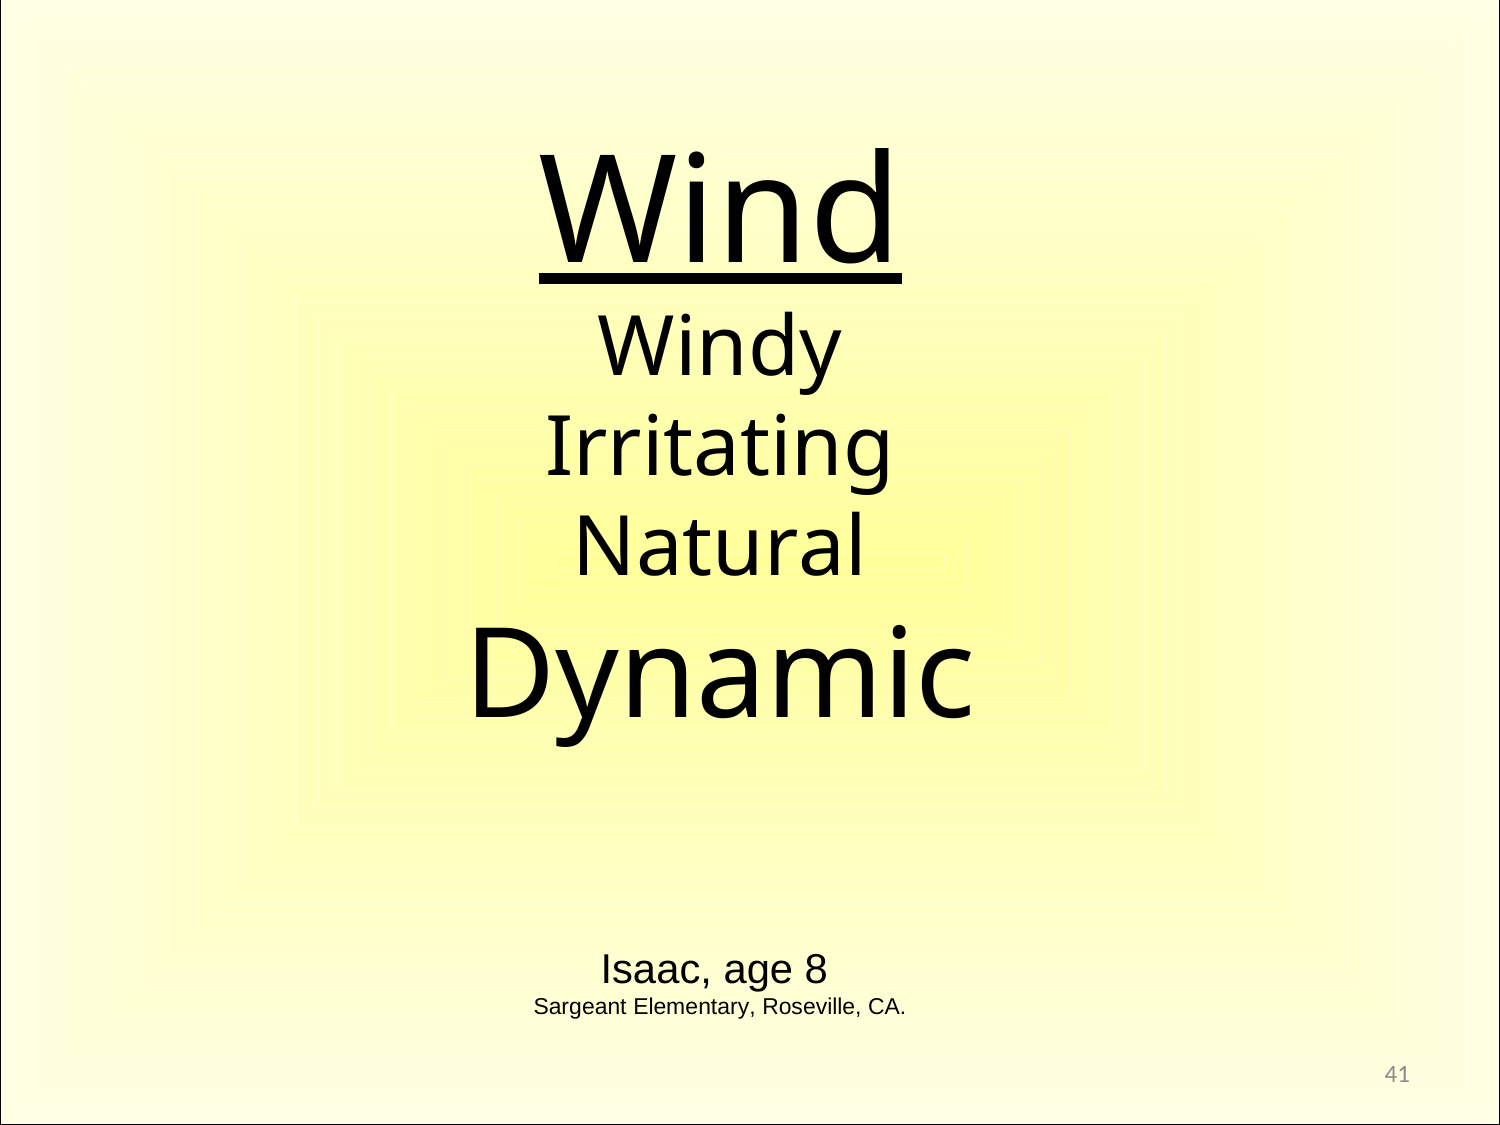

Wind
Windy
Irritating
Natural
Dynamic
Isaac, age 8
Sargeant Elementary, Roseville, CA.